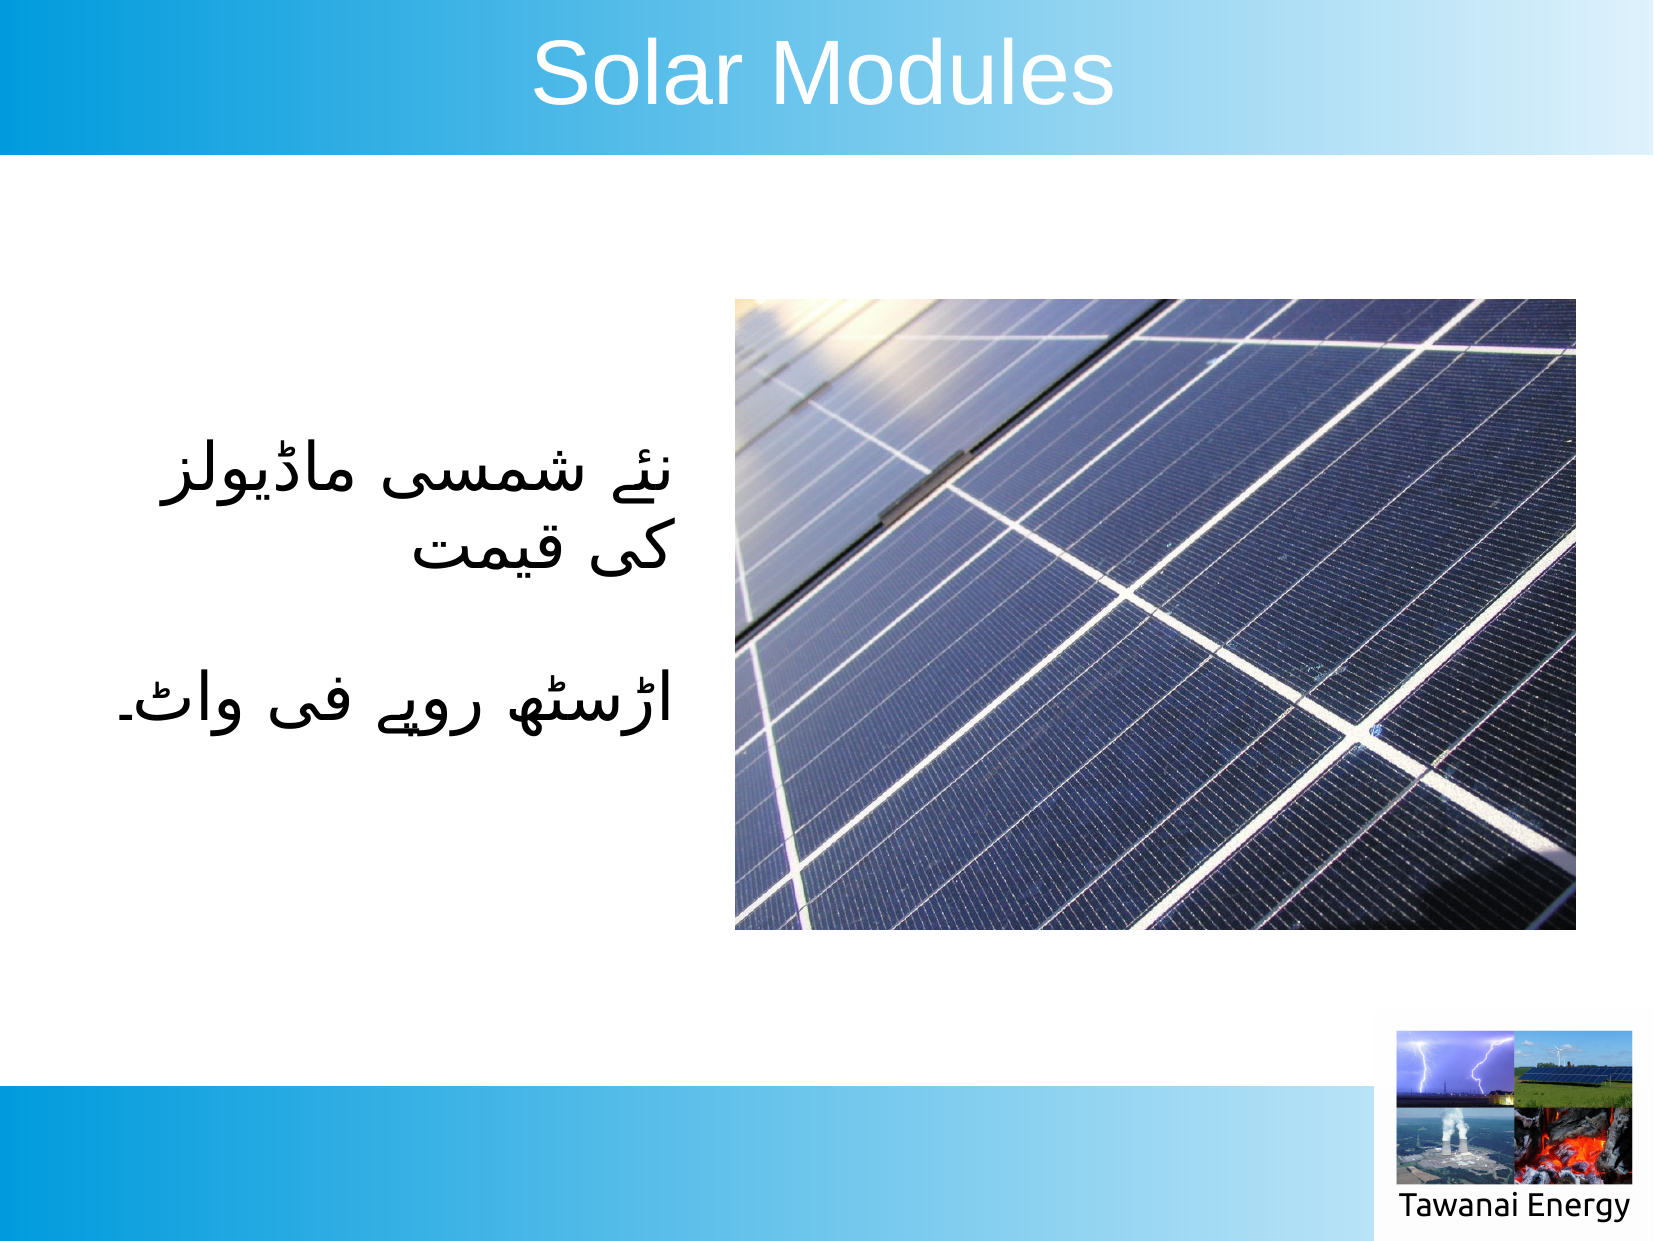

# Solar Modules
نئے شمسی ماڈیولز کی قیمت
اڑسٹھ روپے فی واٹ۔